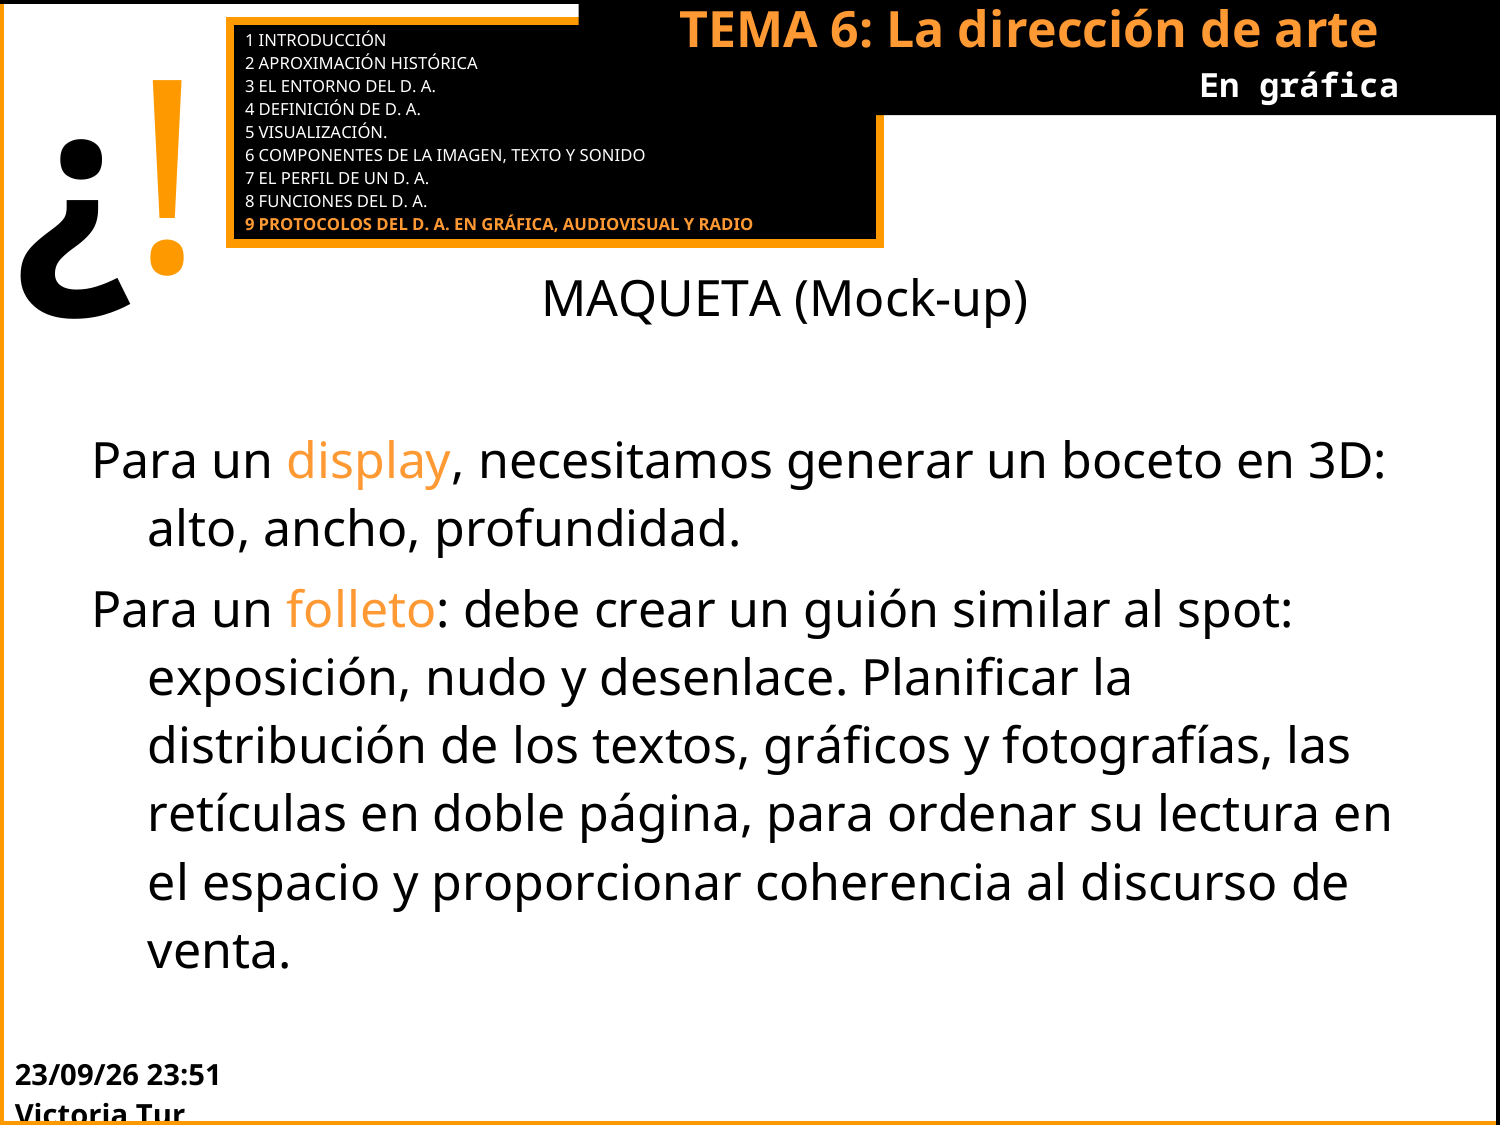

TEMA 6: La dirección de arte
En gráfica
1 INTRODUCCIÓN
2 APROXIMACIÓN HISTÓRICA
3 EL ENTORNO DEL D. A.
4 DEFINICIÓN DE D. A.
5 VISUALIZACIÓN.
6 COMPONENTES DE LA IMAGEN, TEXTO Y SONIDO
7 EL PERFIL DE UN D. A.
8 FUNCIONES DEL D. A.
9 PROTOCOLOS DEL D. A. EN GRÁFICA, AUDIOVISUAL Y RADIO
# MAQUETA (Mock-up)
Para un display, necesitamos generar un boceto en 3D: alto, ancho, profundidad.
Para un folleto: debe crear un guión similar al spot: exposición, nudo y desenlace. Planificar la distribución de los textos, gráficos y fotografías, las retículas en doble página, para ordenar su lectura en el espacio y proporcionar coherencia al discurso de venta.